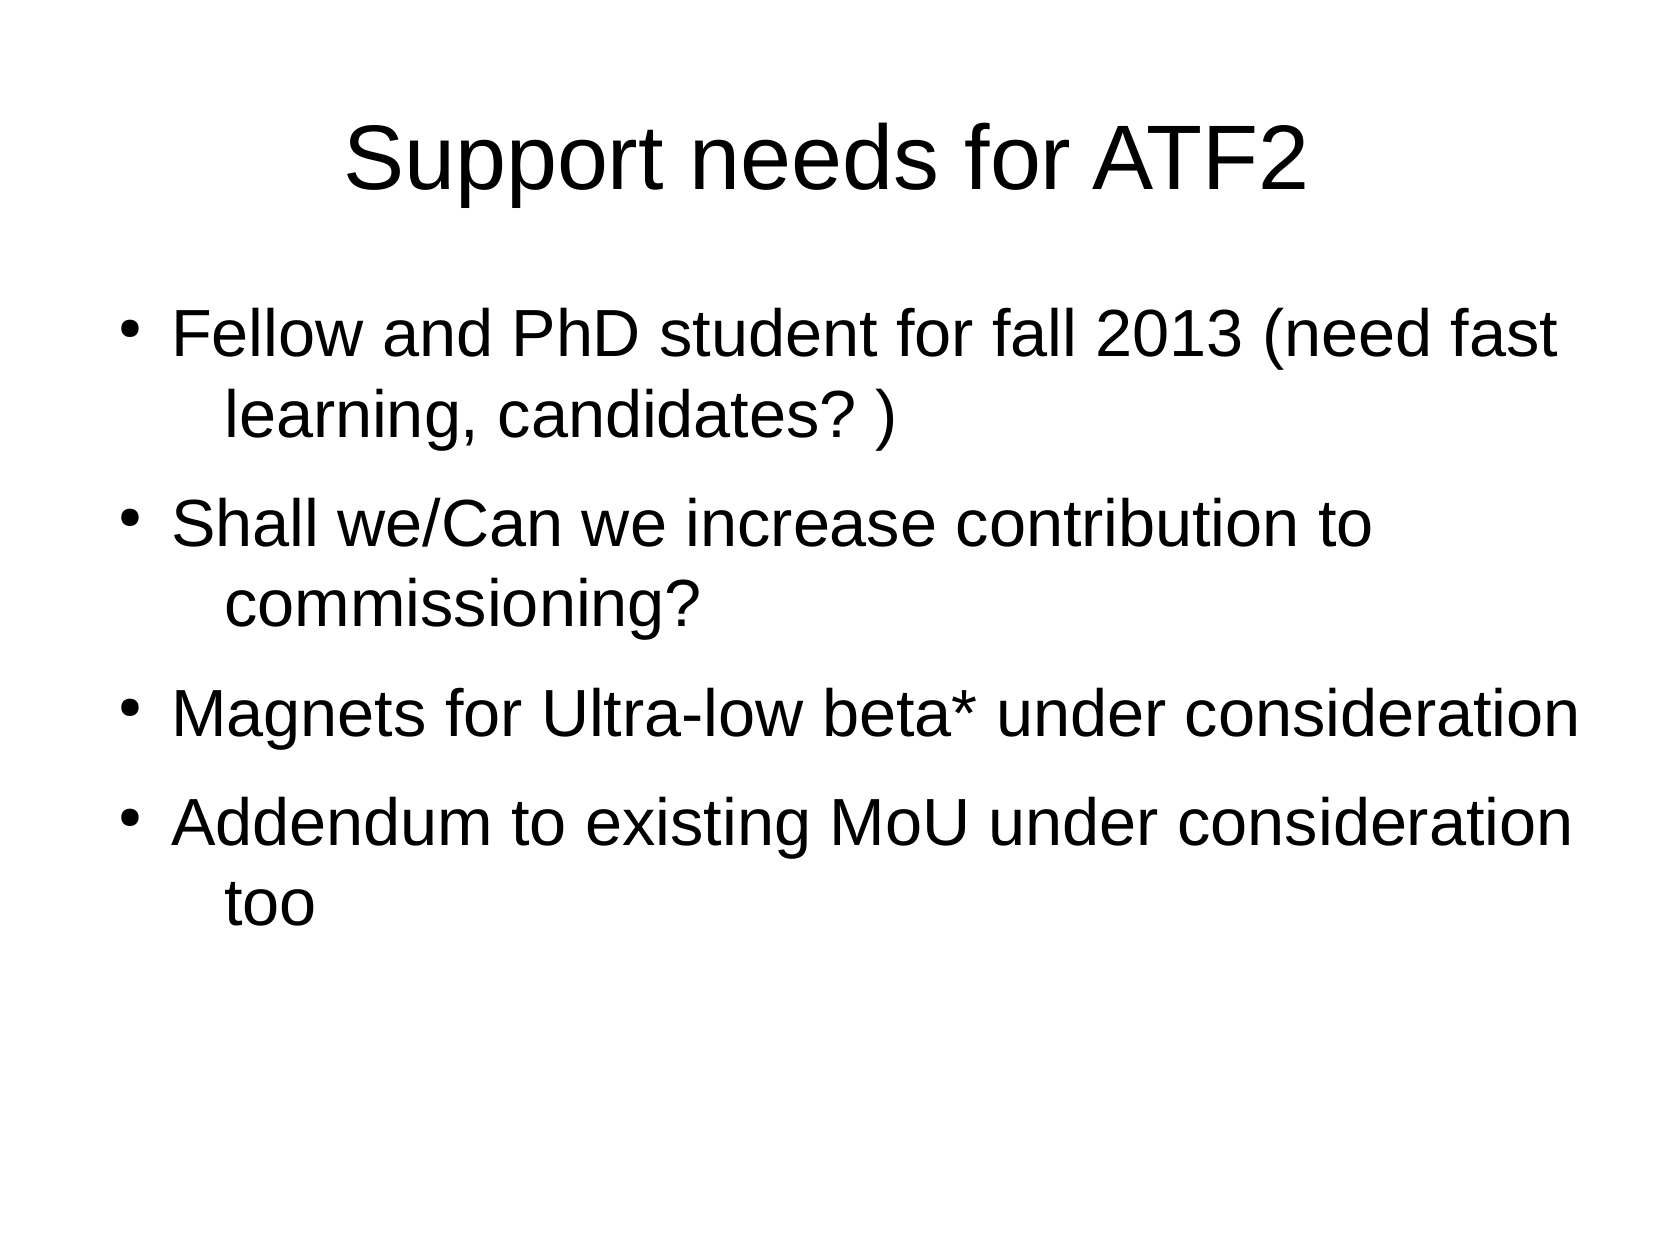

# Support needs for ATF2
Fellow and PhD student for fall 2013 (need fast learning, candidates? )
Shall we/Can we increase contribution to commissioning?
Magnets for Ultra-low beta* under consideration
Addendum to existing MoU under consideration too